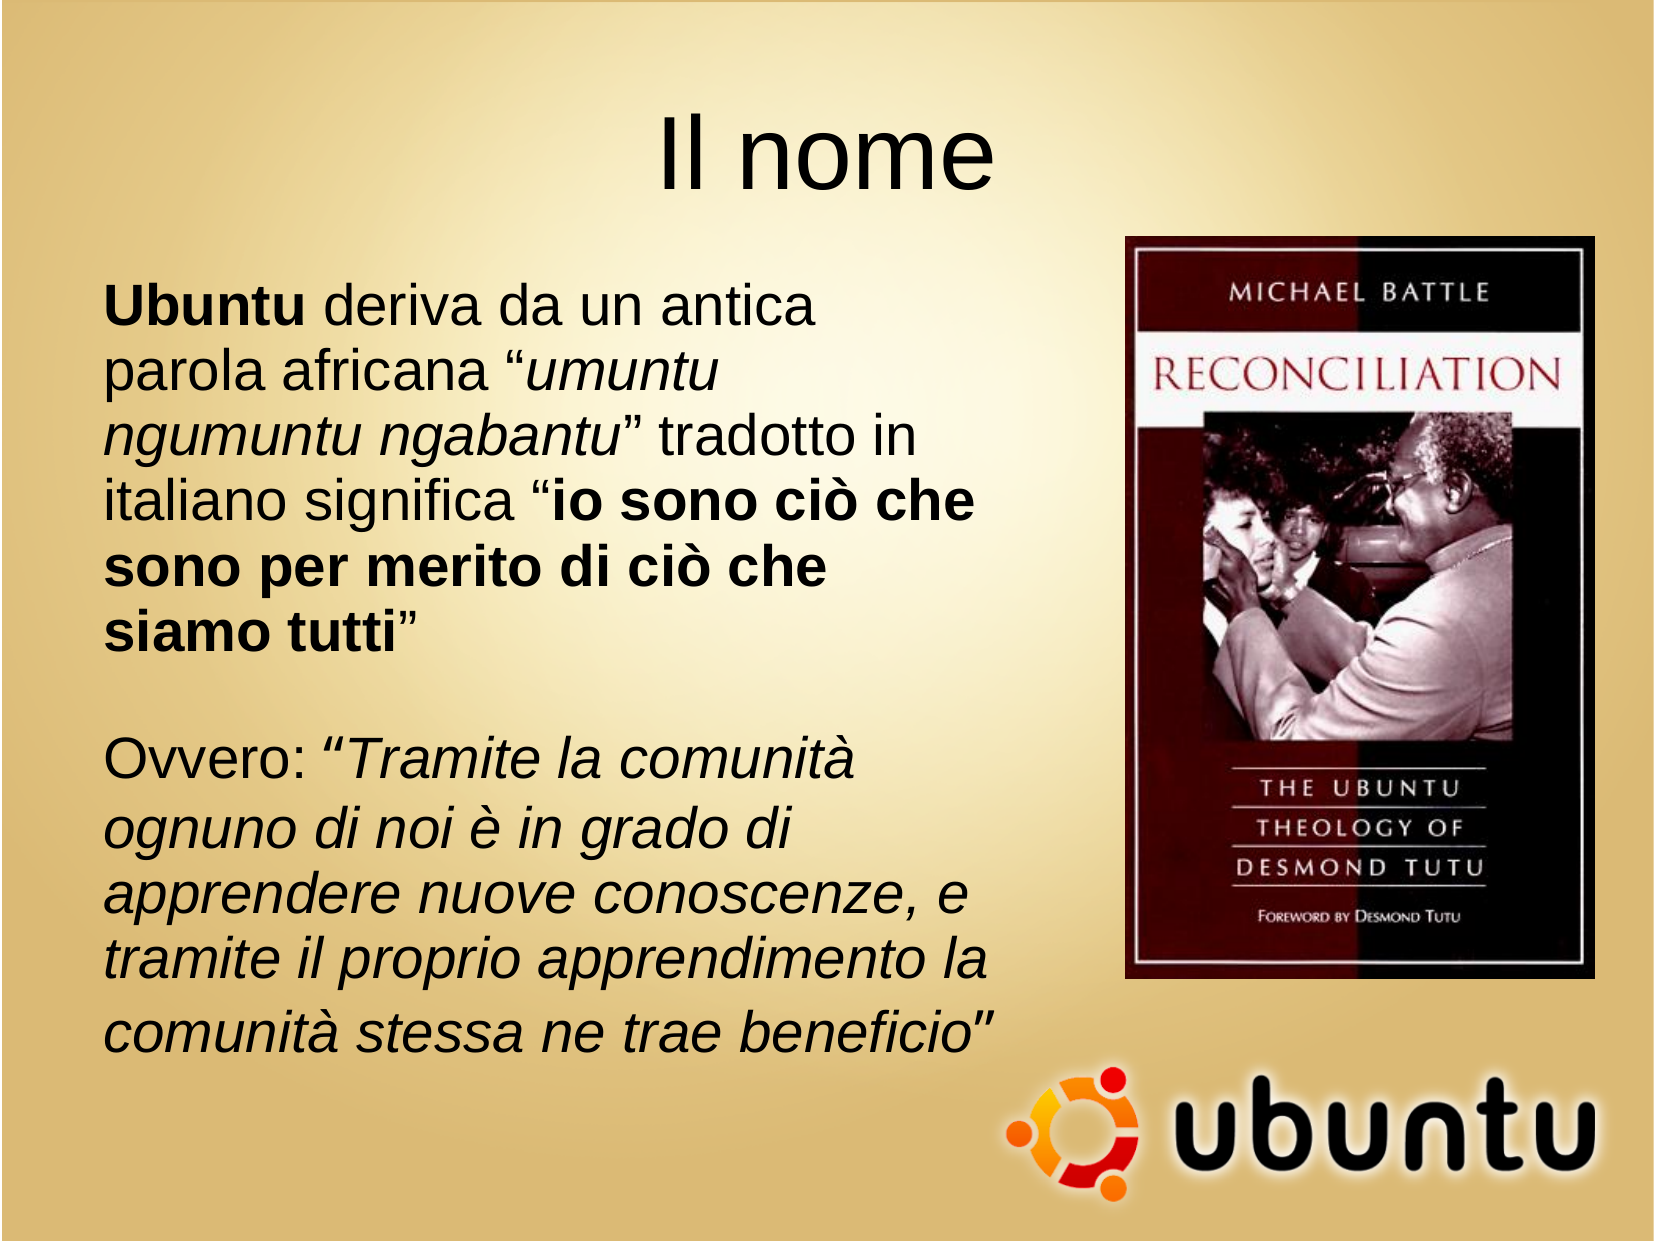

# Il nome
Ubuntu deriva da un antica parola africana “umuntu ngumuntu ngabantu” tradotto in italiano significa “io sono ciò che sono per merito di ciò che siamo tutti”
Ovvero: “Tramite la comunità ognuno di noi è in grado di apprendere nuove conoscenze, e tramite il proprio apprendimento la comunità stessa ne trae beneficio”